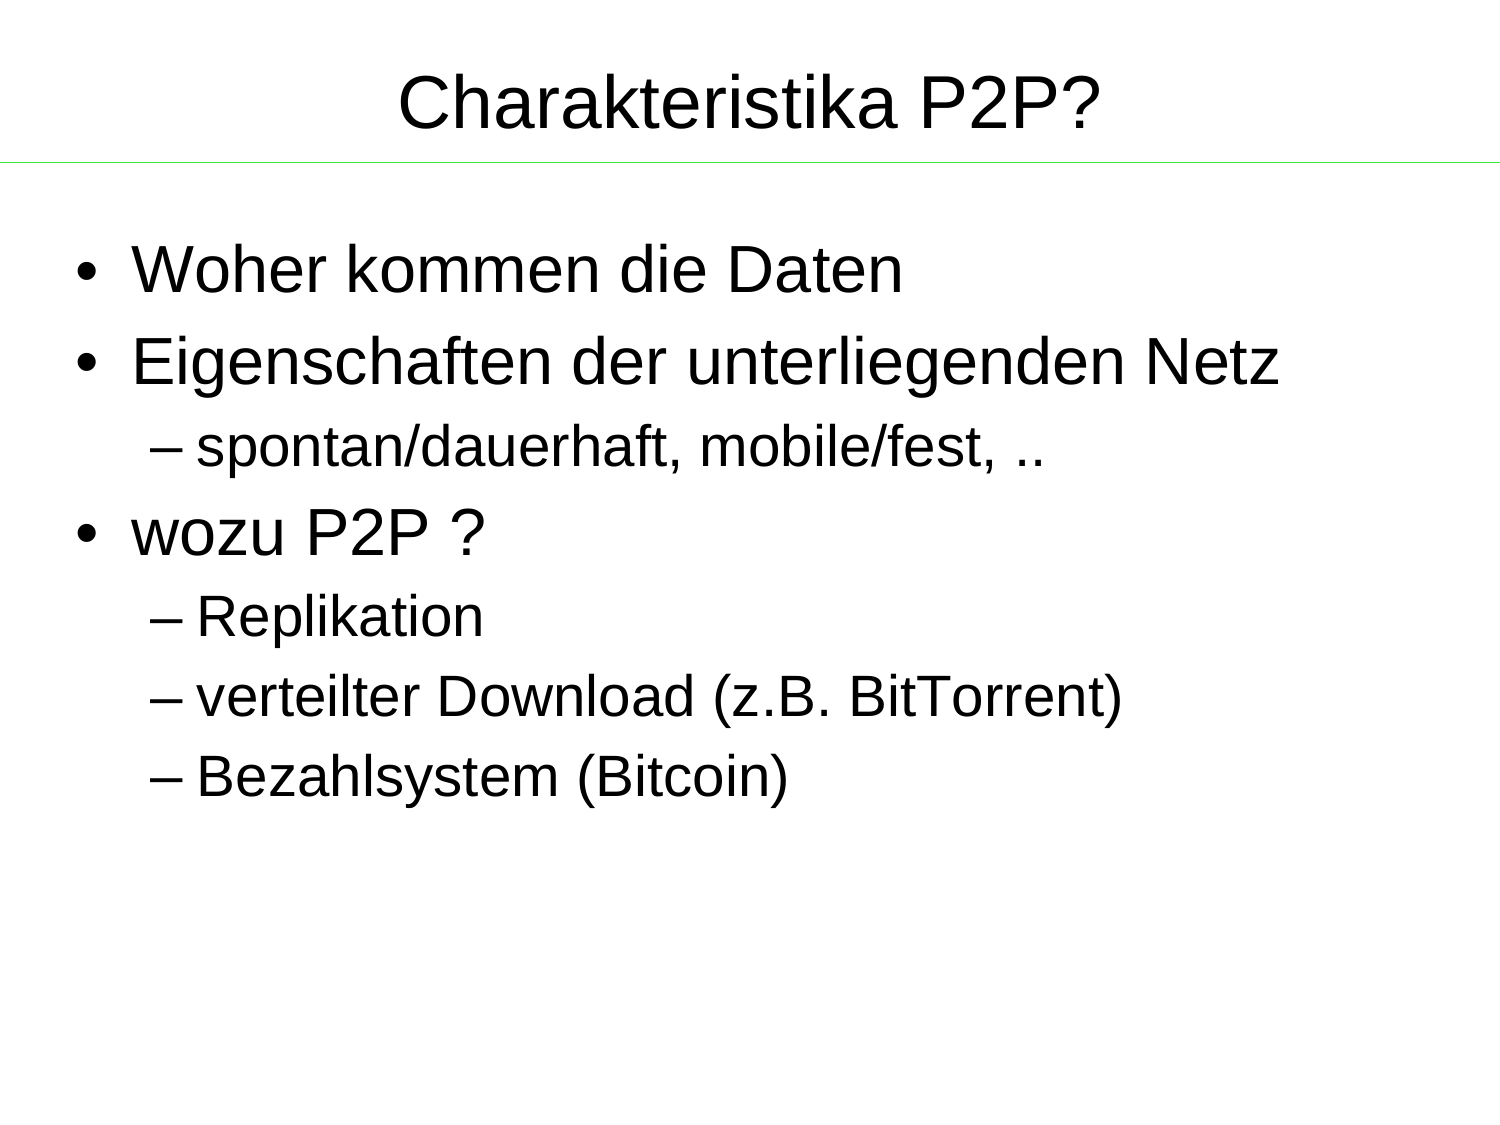

# Charakteristika P2P?
Woher kommen die Daten
Eigenschaften der unterliegenden Netz
spontan/dauerhaft, mobile/fest, ..
wozu P2P ?
Replikation
verteilter Download (z.B. BitTorrent)
Bezahlsystem (Bitcoin)